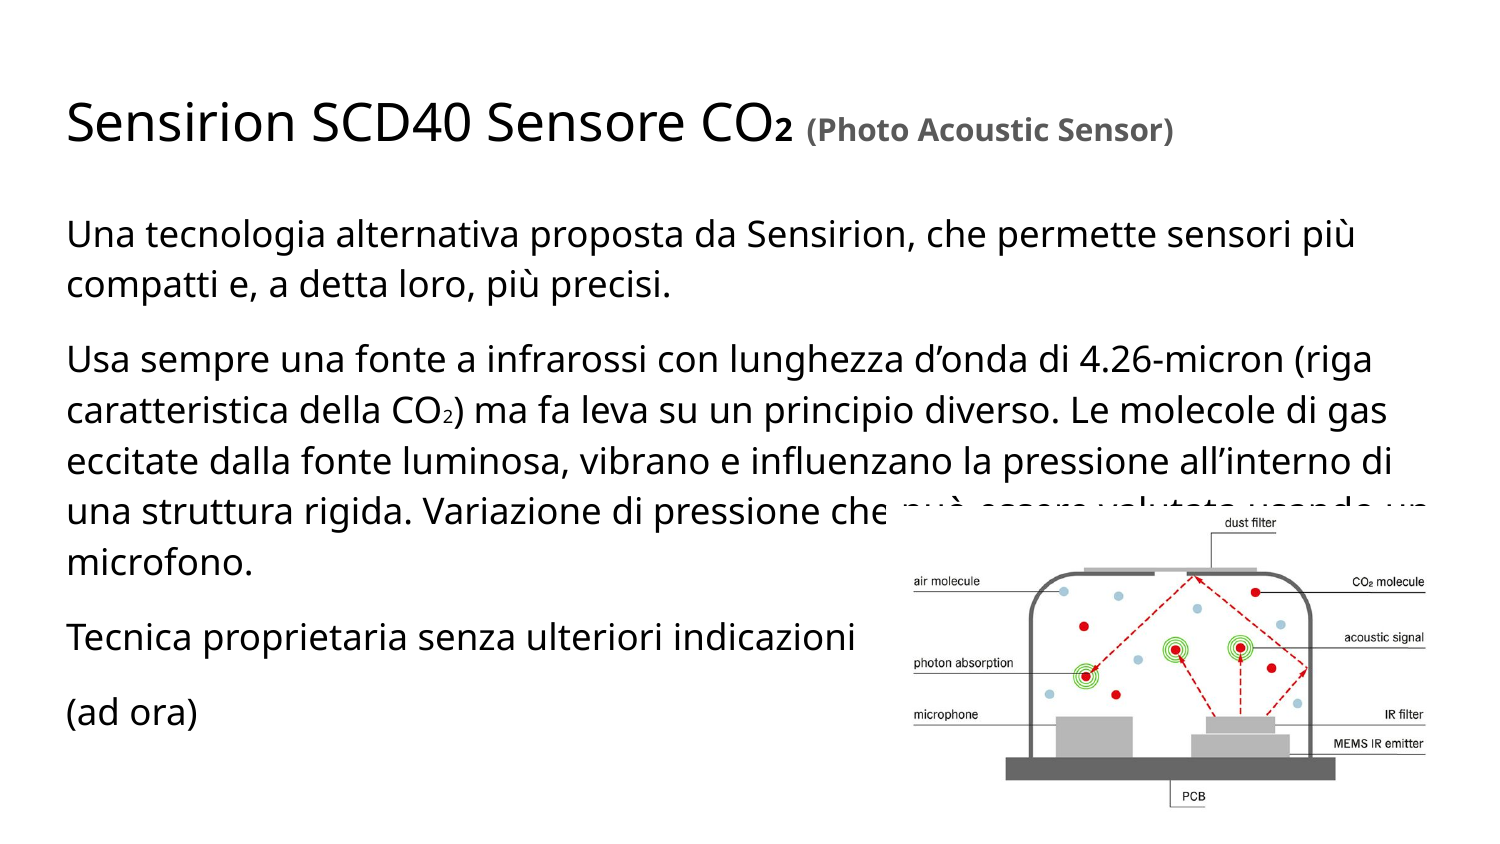

Sensirion SCD40 Sensore CO2 (Photo Acoustic Sensor)
# Una tecnologia alternativa proposta da Sensirion, che permette sensori più compatti e, a detta loro, più precisi.
Usa sempre una fonte a infrarossi con lunghezza d’onda di 4.26-micron (riga caratteristica della CO2) ma fa leva su un principio diverso. Le molecole di gas eccitate dalla fonte luminosa, vibrano e influenzano la pressione all’interno di una struttura rigida. Variazione di pressione che può essere valutata usando un microfono.
Tecnica proprietaria senza ulteriori indicazioni
(ad ora)